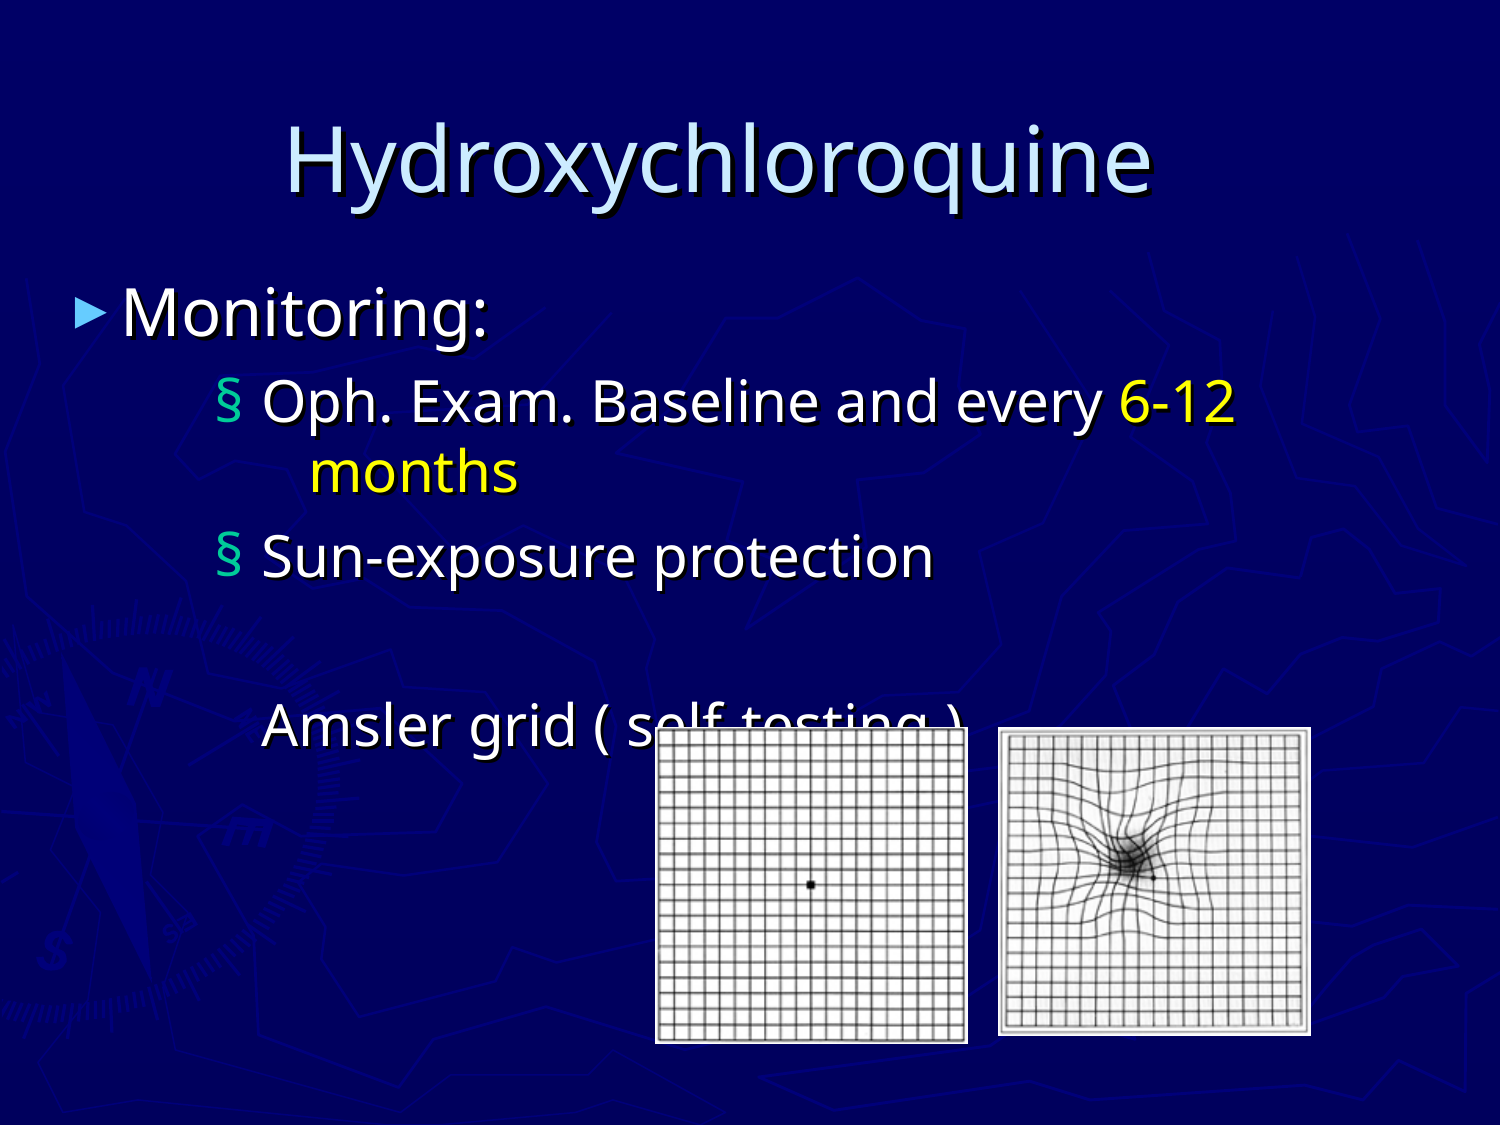

# Hydroxychloroquine
Monitoring:
Oph. Exam. Baseline and every 6-12 months
Sun-exposure protection
Amsler grid ( self-testing )